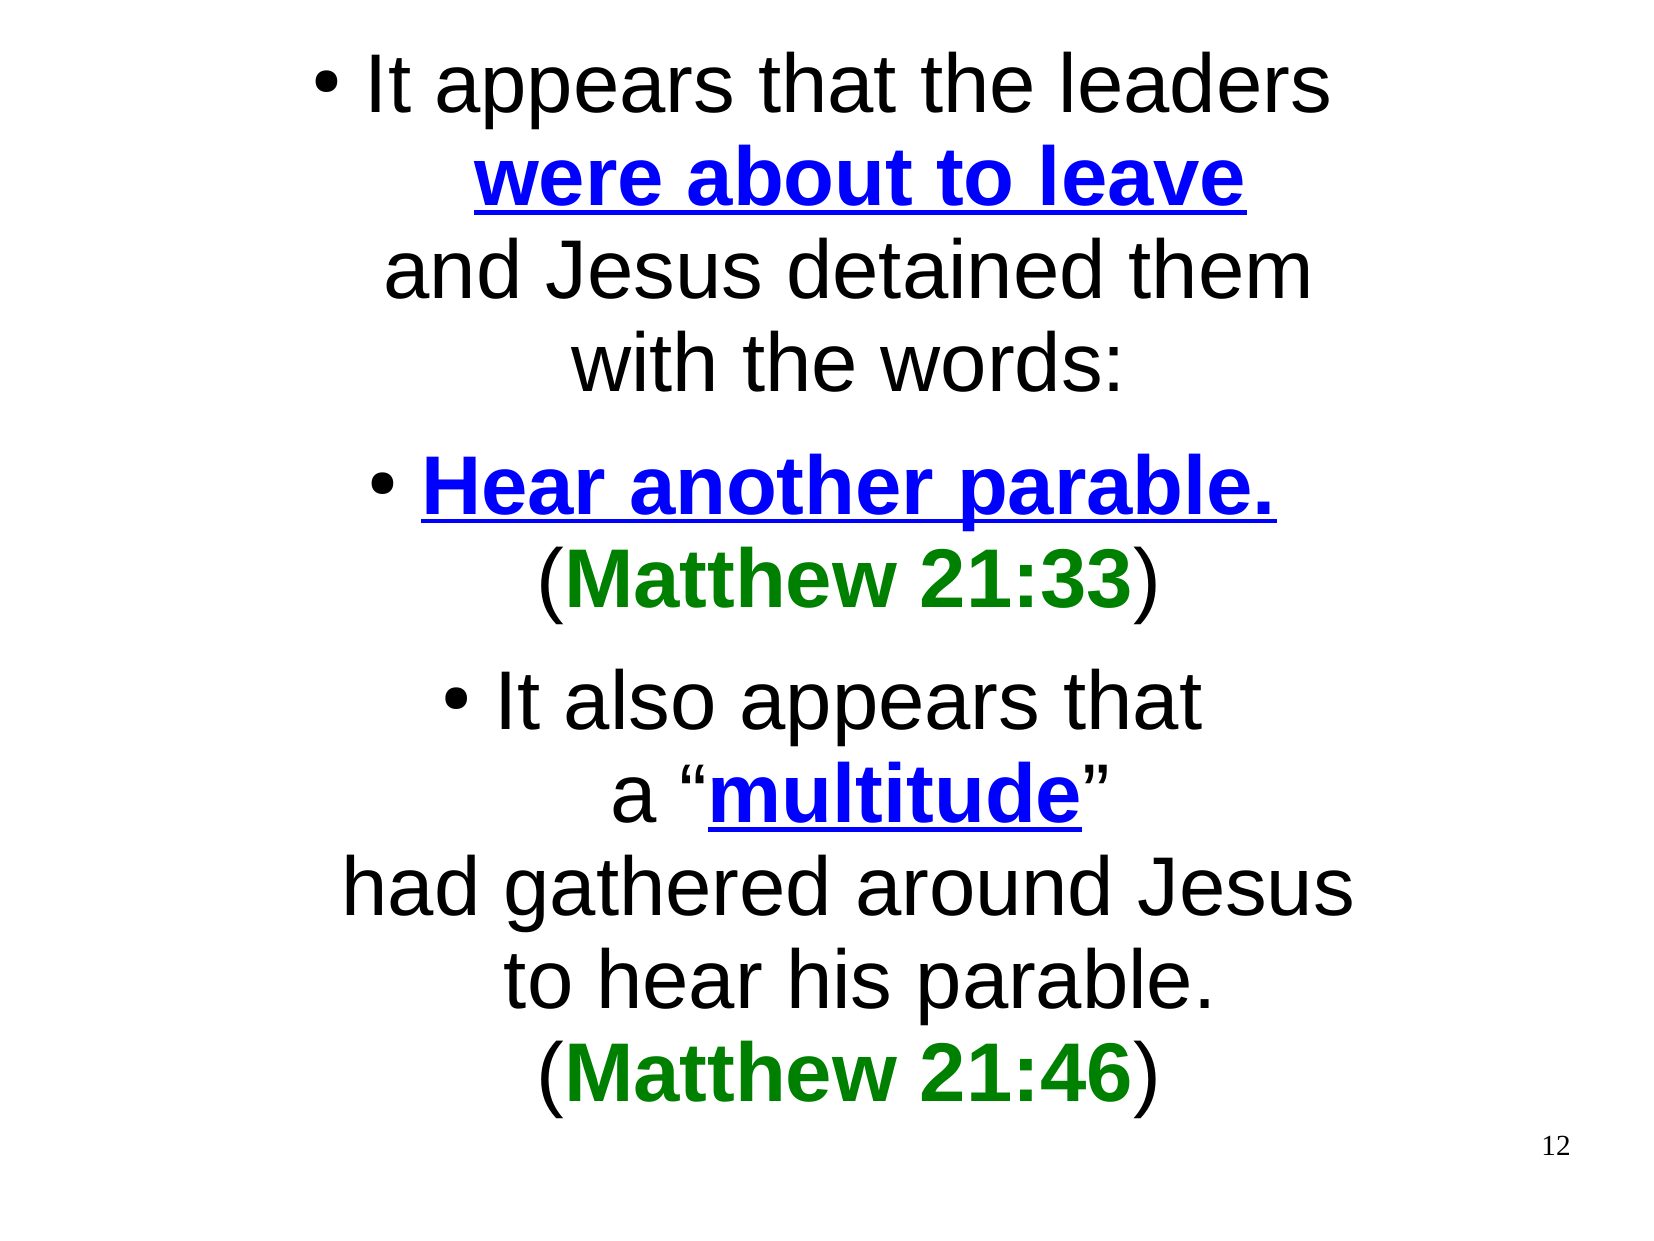

# It appears that the leaders were about to leave and Jesus detained them with the words:
Hear another parable.
(Matthew 21:33)
It also appears that
a “multitude”
had gathered around Jesus
to hear his parable.
(Matthew 21:46)
12